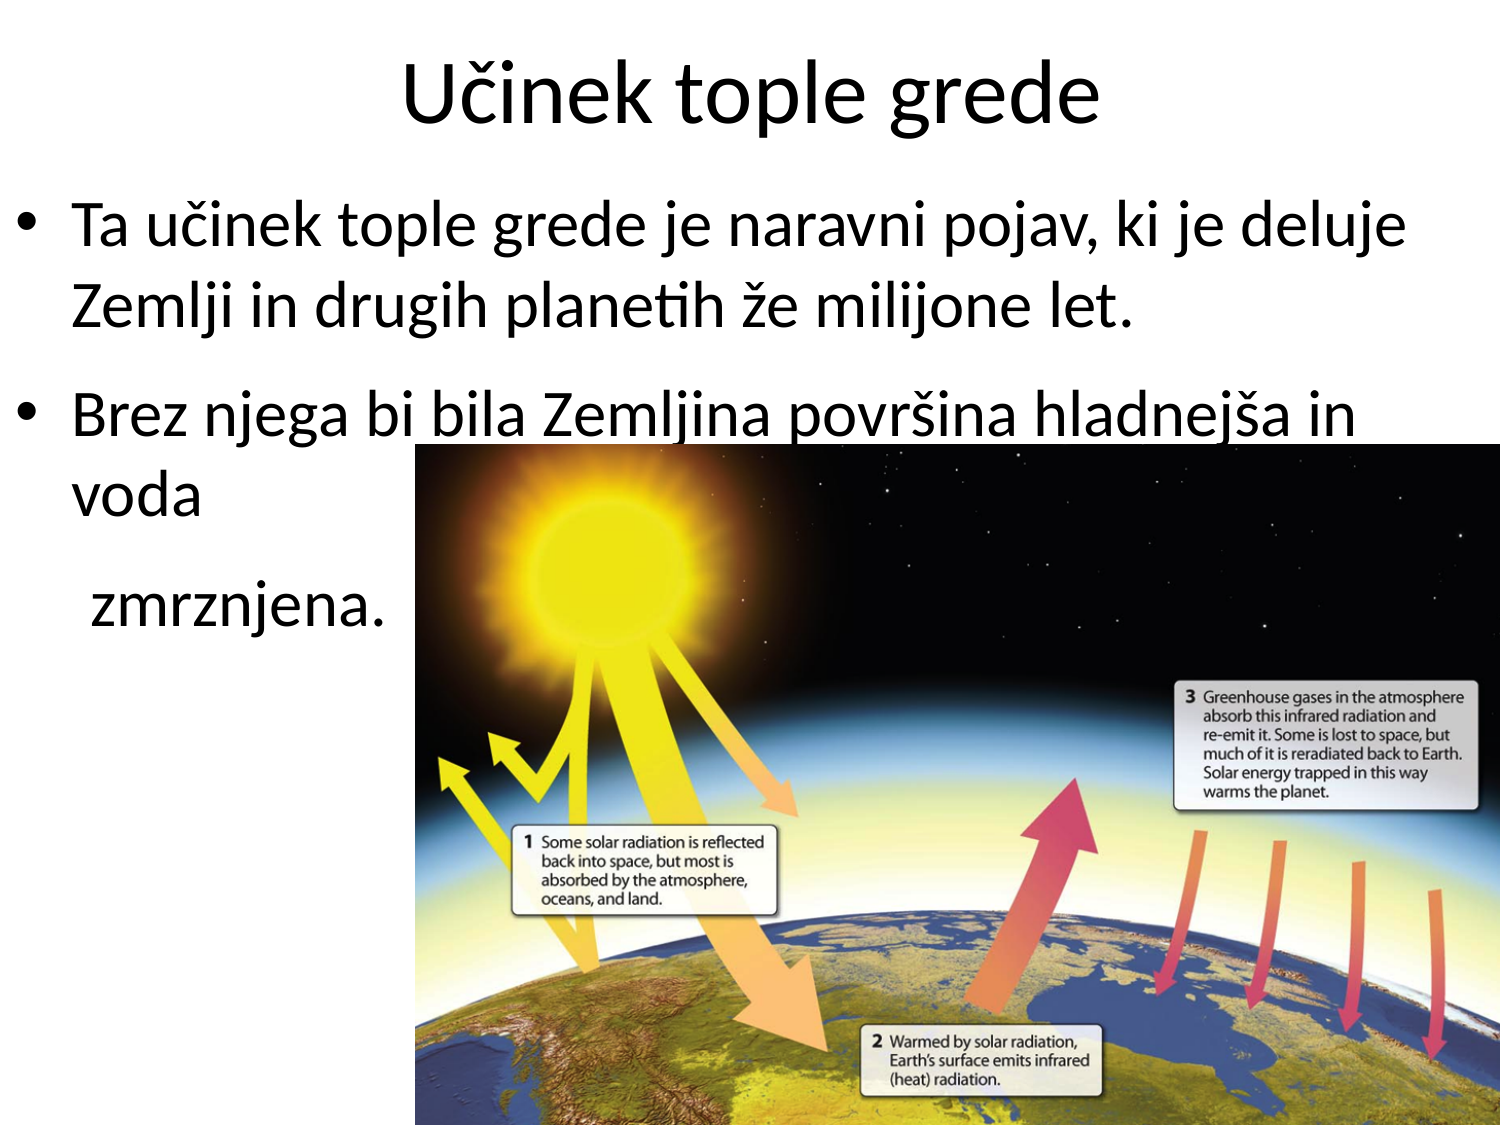

# Učinek tople grede
Ta učinek tople grede je naravni pojav, ki je deluje Zemlji in drugih planetih že milijone let.
Brez njega bi bila Zemljina površina hladnejša in voda
	zmrznjena.